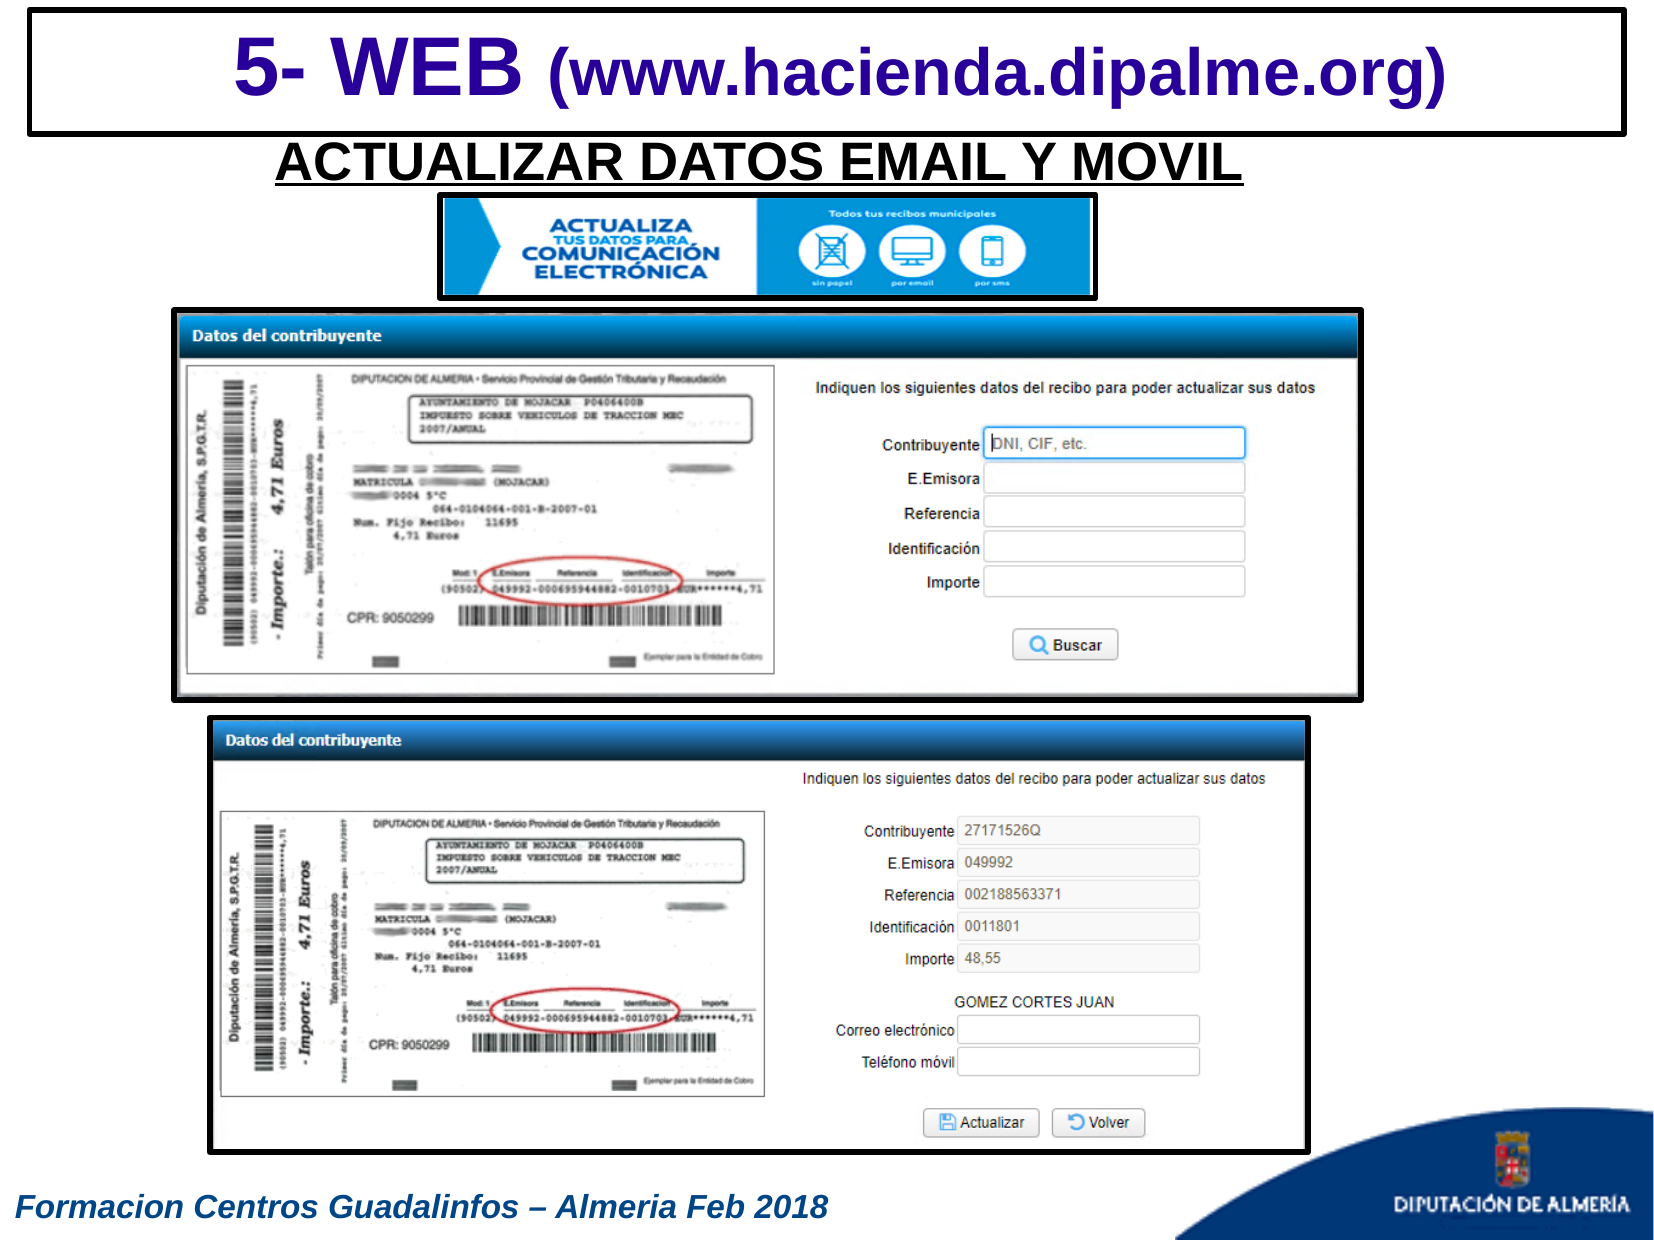

5- WEB (www.hacienda.dipalme.org)
ACTUALIZAR DATOS EMAIL Y MOVIL
Formacion Centros Guadalinfos – Almeria Feb 2018